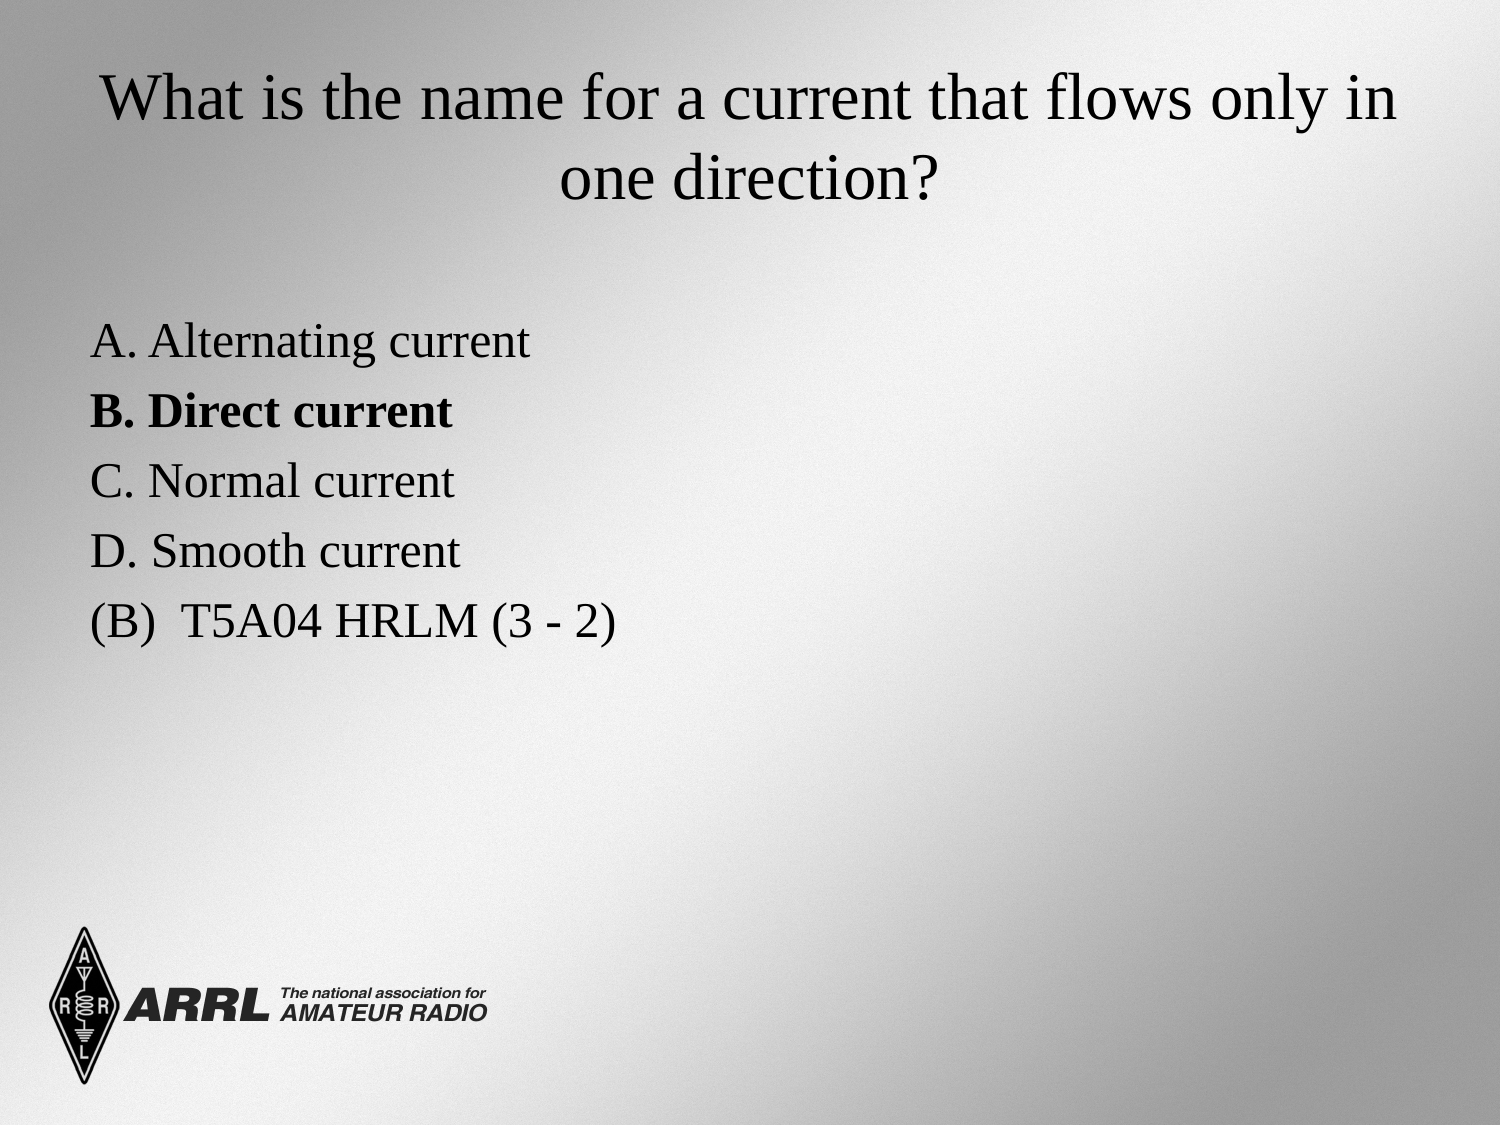

# What is the name for a current that flows only in one direction?
A. Alternating current
B. Direct current
C. Normal current
D. Smooth current
(B) T5A04 HRLM (3 - 2)